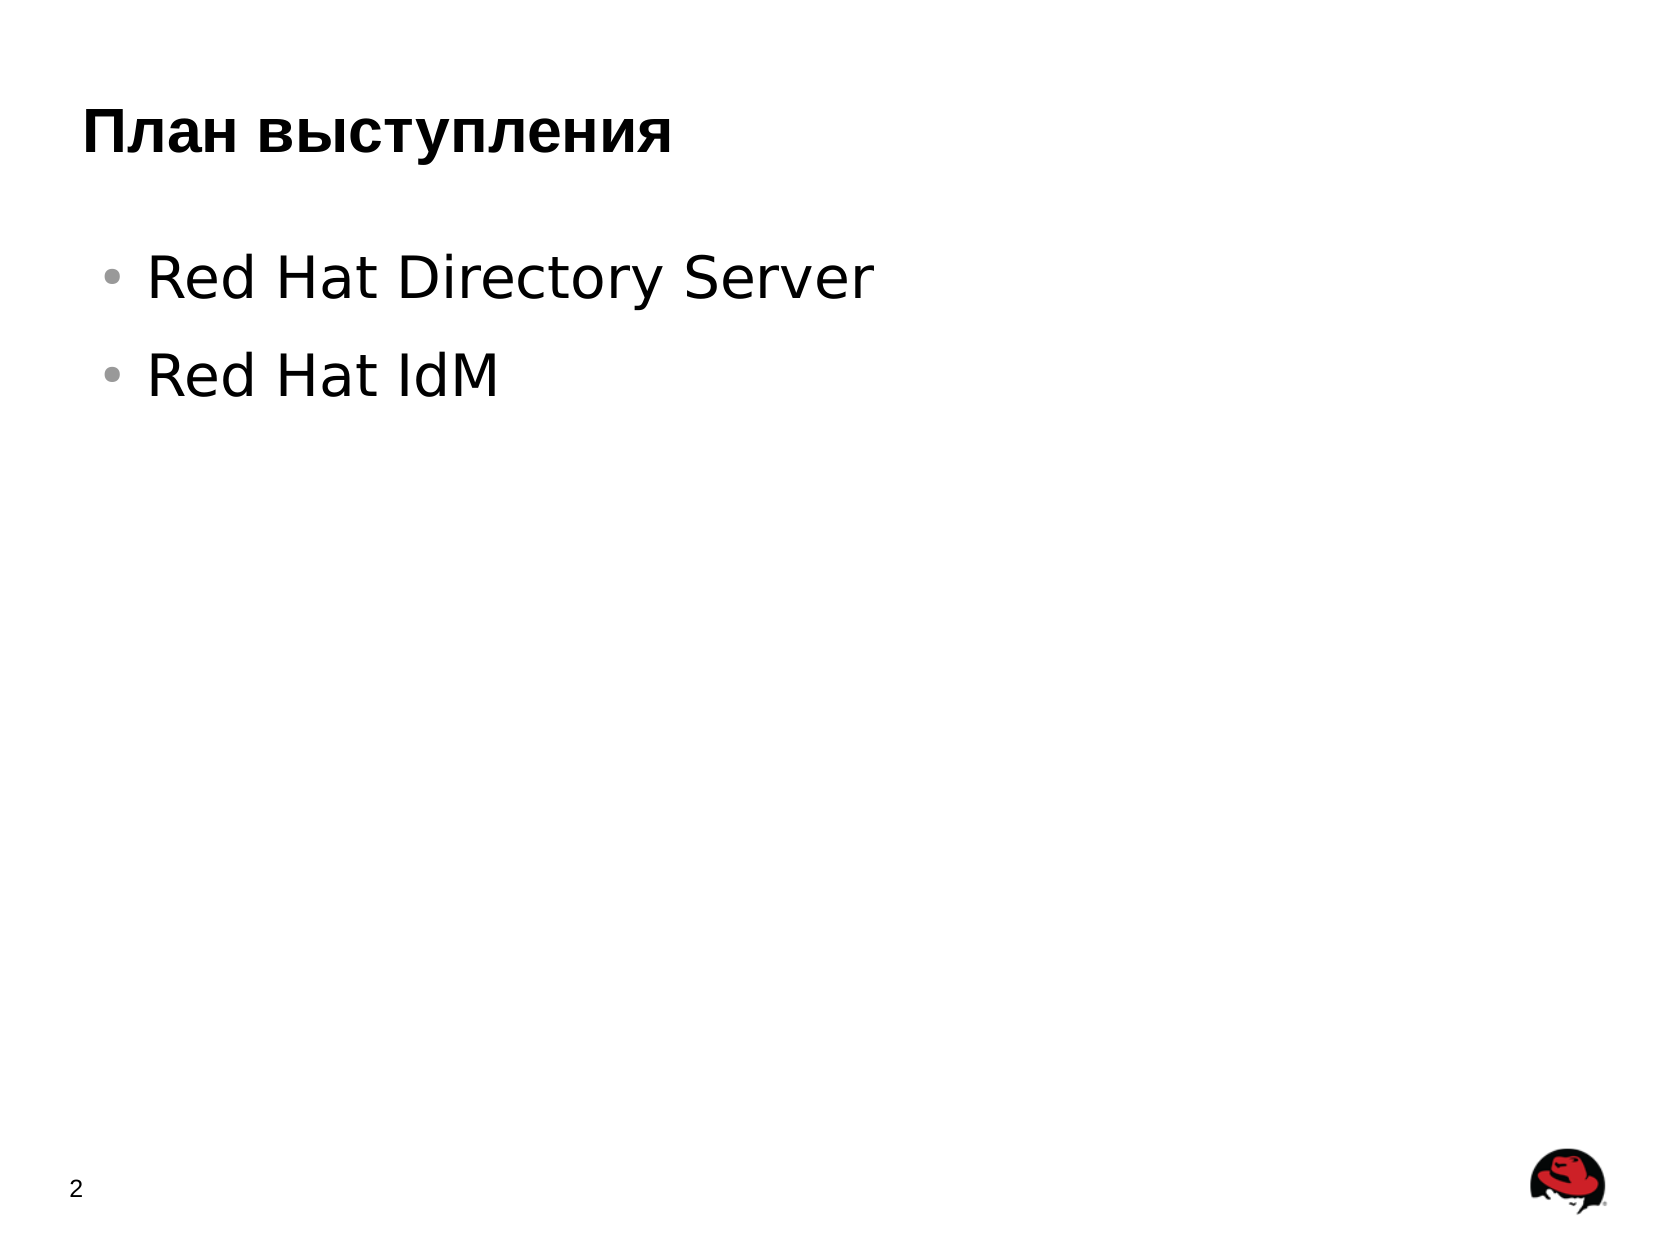

# План выступления
Red Hat Directory Server
Red Hat IdM